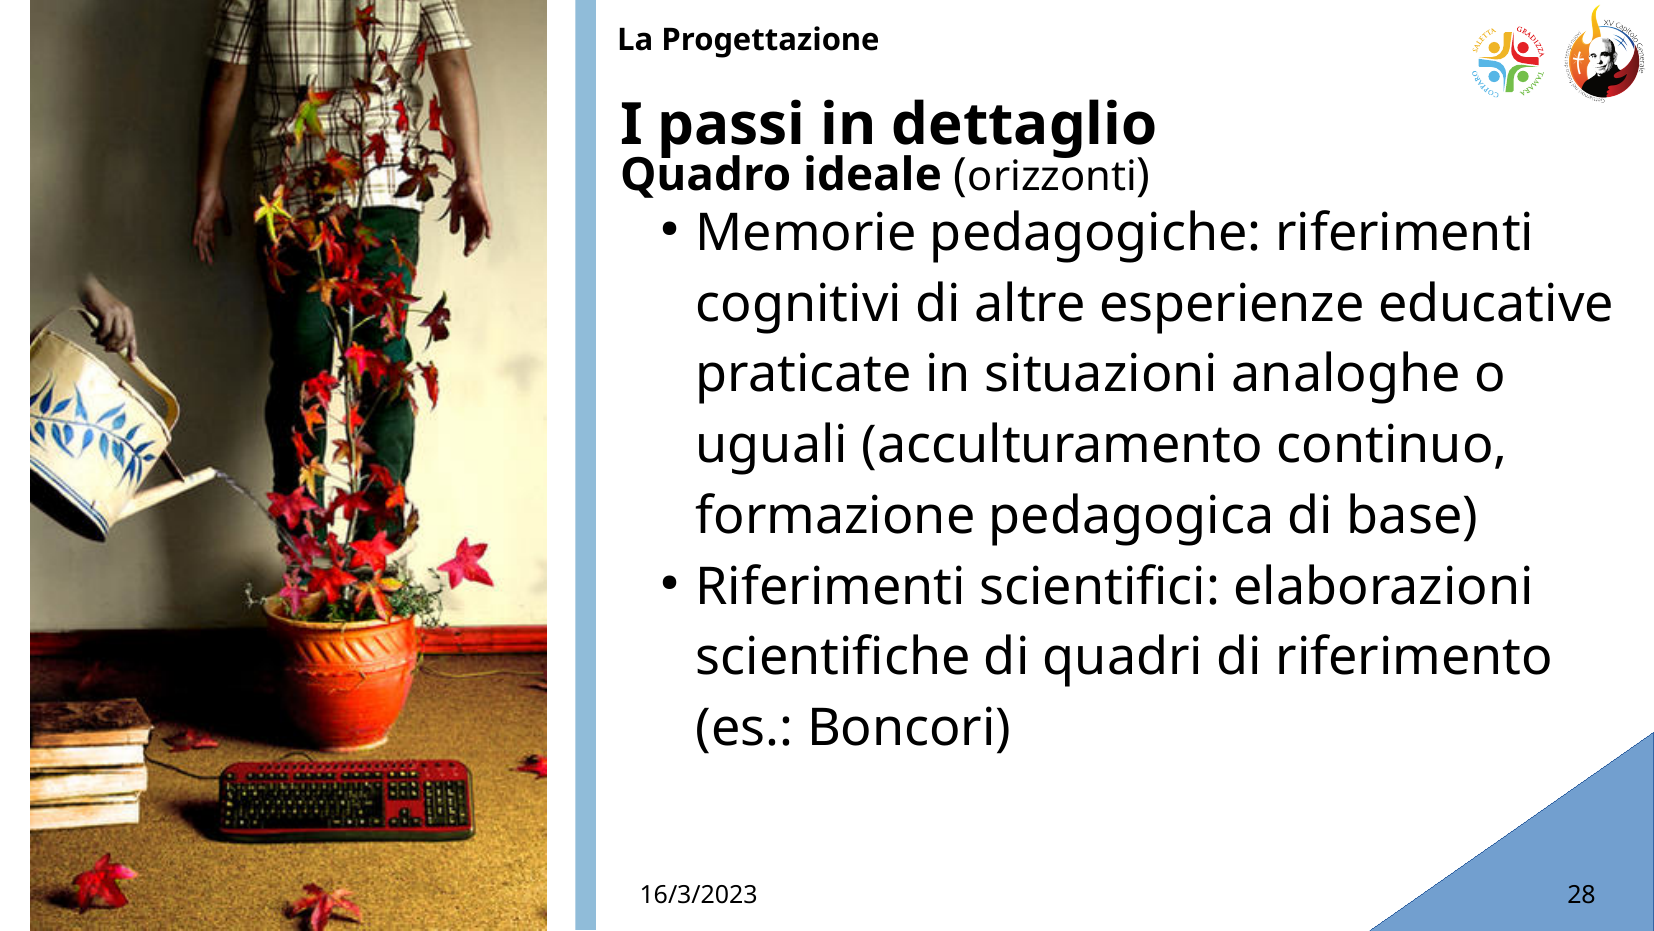

La Progettazione
I passi in dettaglio
Quadro ideale (orizzonti)
# Memorie pedagogiche: riferimenti cognitivi di altre esperienze educative praticate in situazioni analoghe o uguali (acculturamento continuo, formazione pedagogica di base)
Riferimenti scientifici: elaborazioni scientifiche di quadri di riferimento (es.: Boncori)